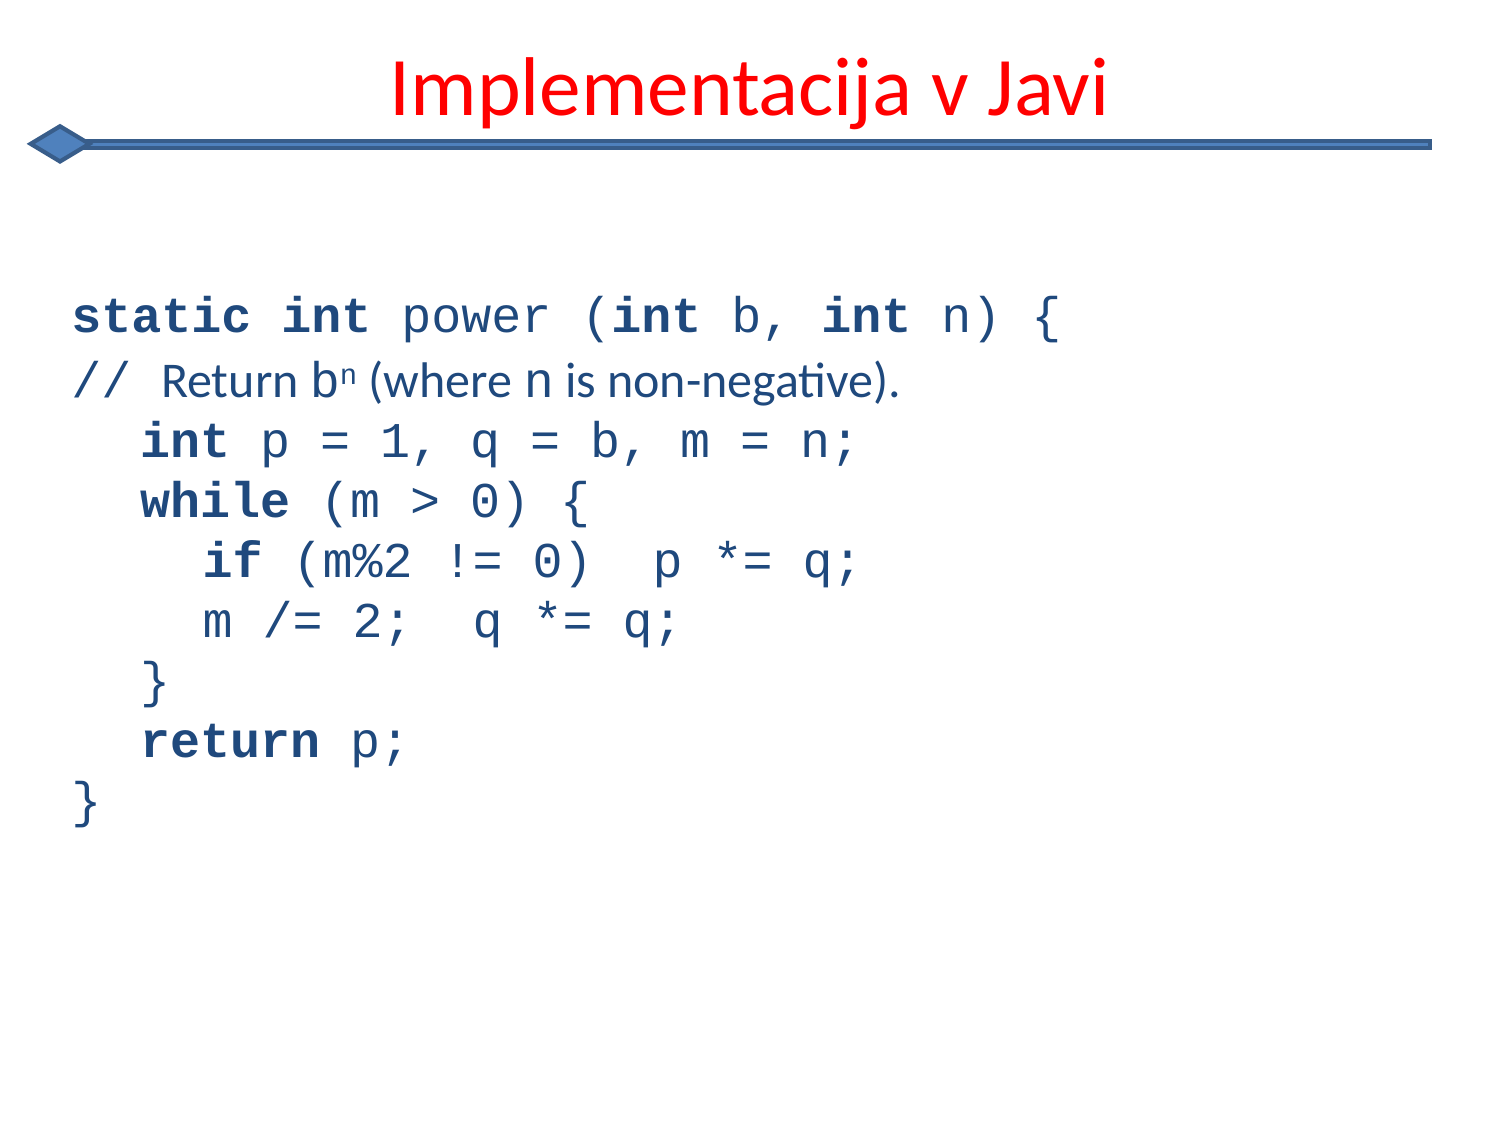

# Implementacija v Javi
	static int power (int b, int n) {
// Return bn (where n is non-negative).
	int p = 1, q = b, m = n;
	while (m > 0) {
		if (m%2 != 0) p *= q;
		m /= 2; q *= q;
	}
	return p;
}